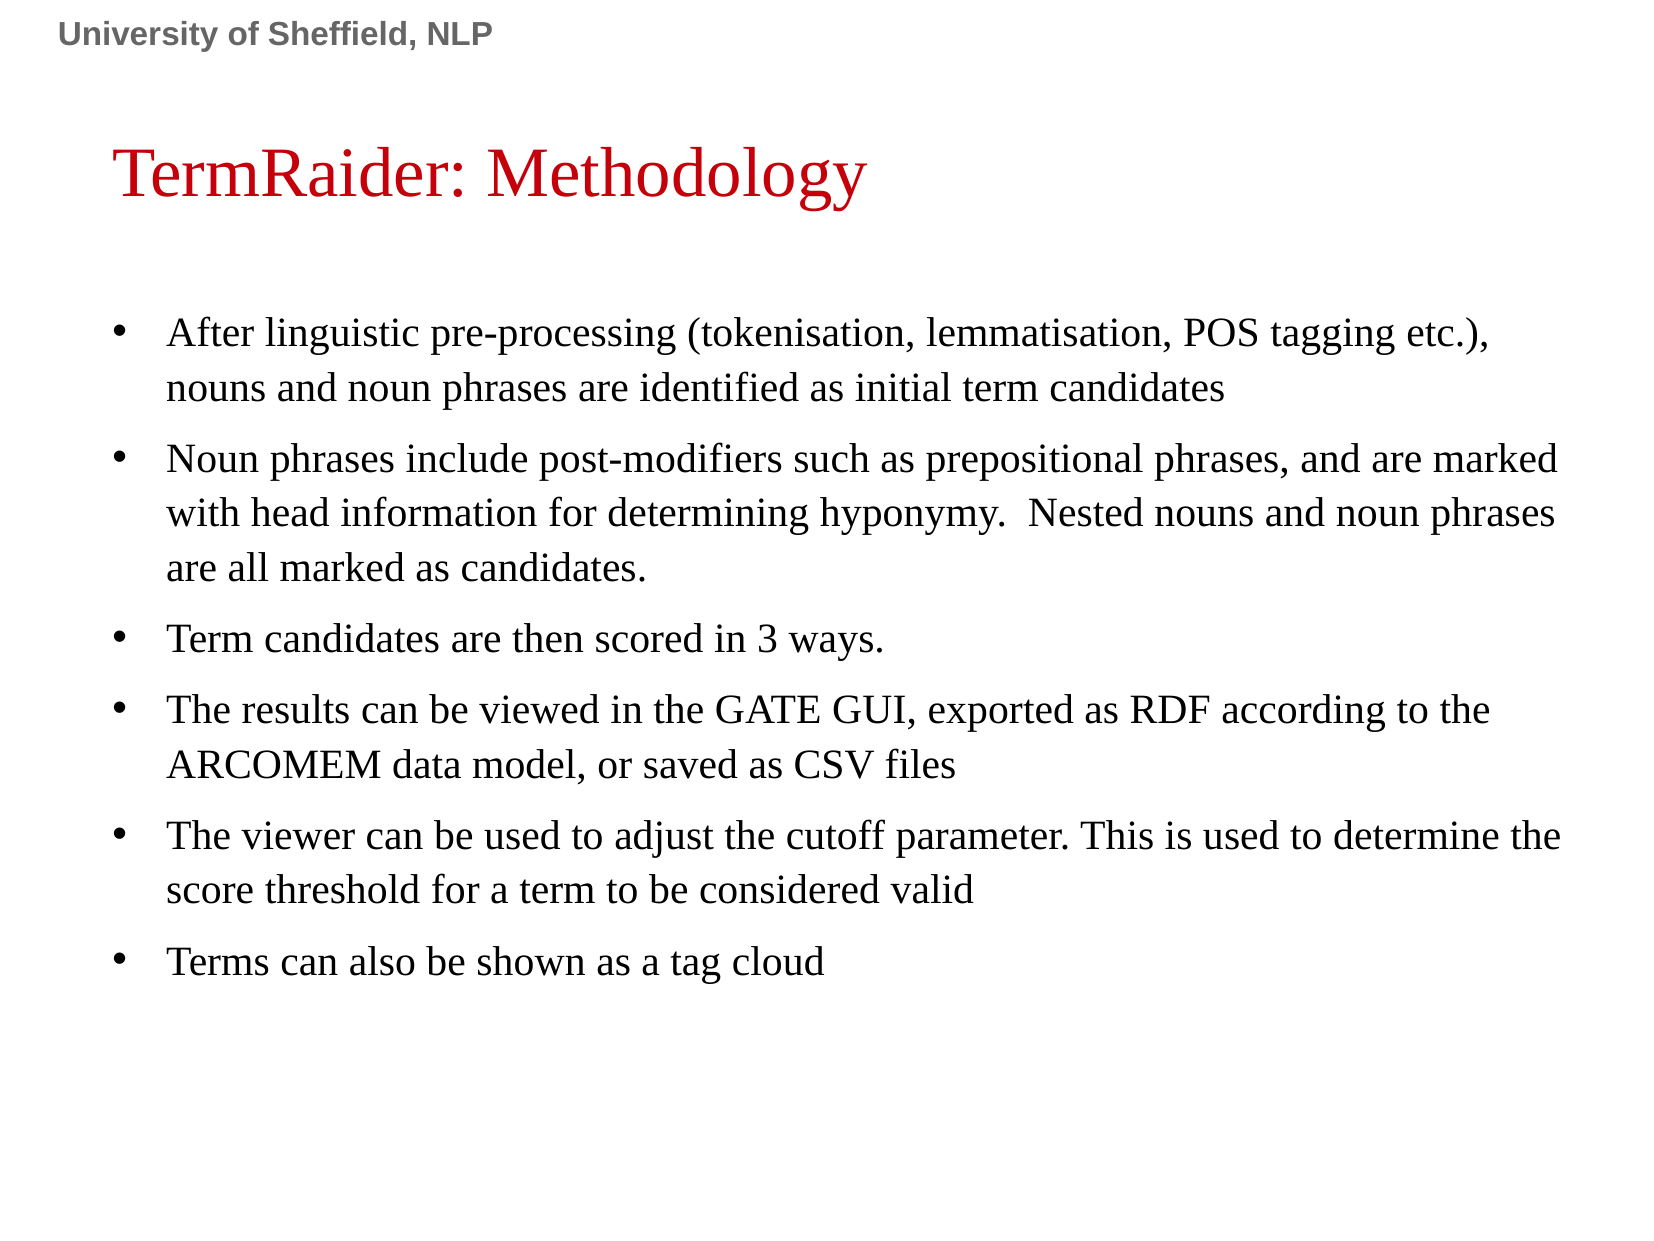

# TermRaider: Methodology
After linguistic pre-processing (tokenisation, lemmatisation, POS tagging etc.), nouns and noun phrases are identified as initial term candidates
Noun phrases include post-modifiers such as prepositional phrases, and are marked with head information for determining hyponymy. Nested nouns and noun phrases are all marked as candidates.
Term candidates are then scored in 3 ways.
The results can be viewed in the GATE GUI, exported as RDF according to the ARCOMEM data model, or saved as CSV files
The viewer can be used to adjust the cutoff parameter. This is used to determine the score threshold for a term to be considered valid
Terms can also be shown as a tag cloud